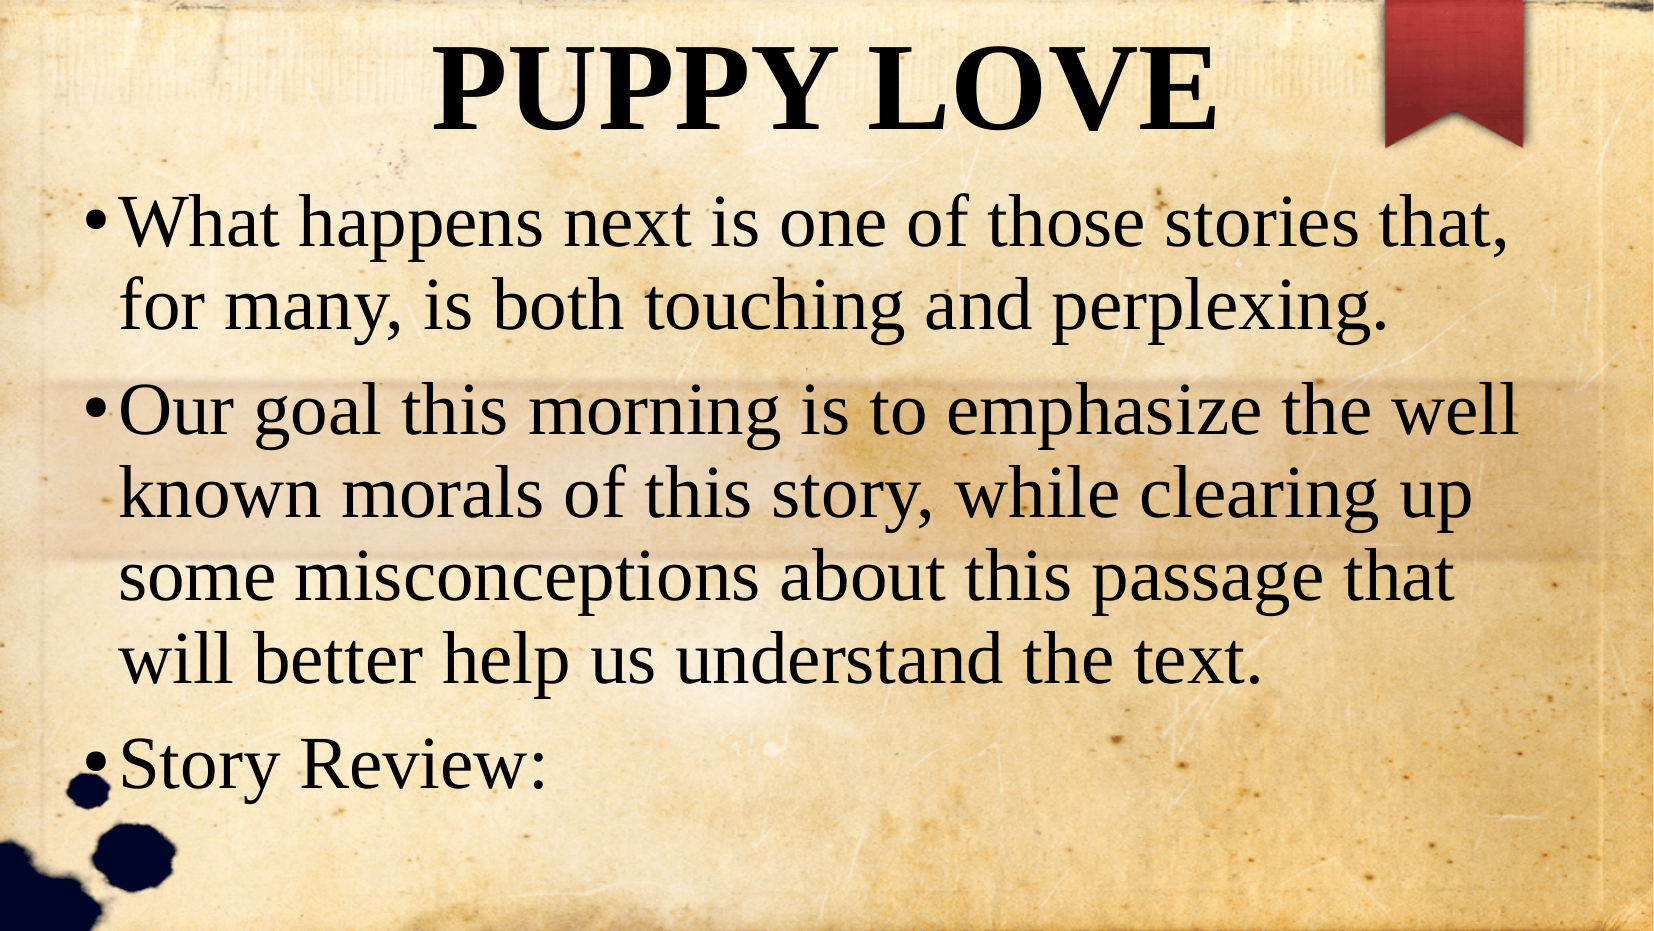

# PUPPY LOVE
What happens next is one of those stories that, for many, is both touching and perplexing.
Our goal this morning is to emphasize the well known morals of this story, while clearing up some misconceptions about this passage that will better help us understand the text.
Story Review: